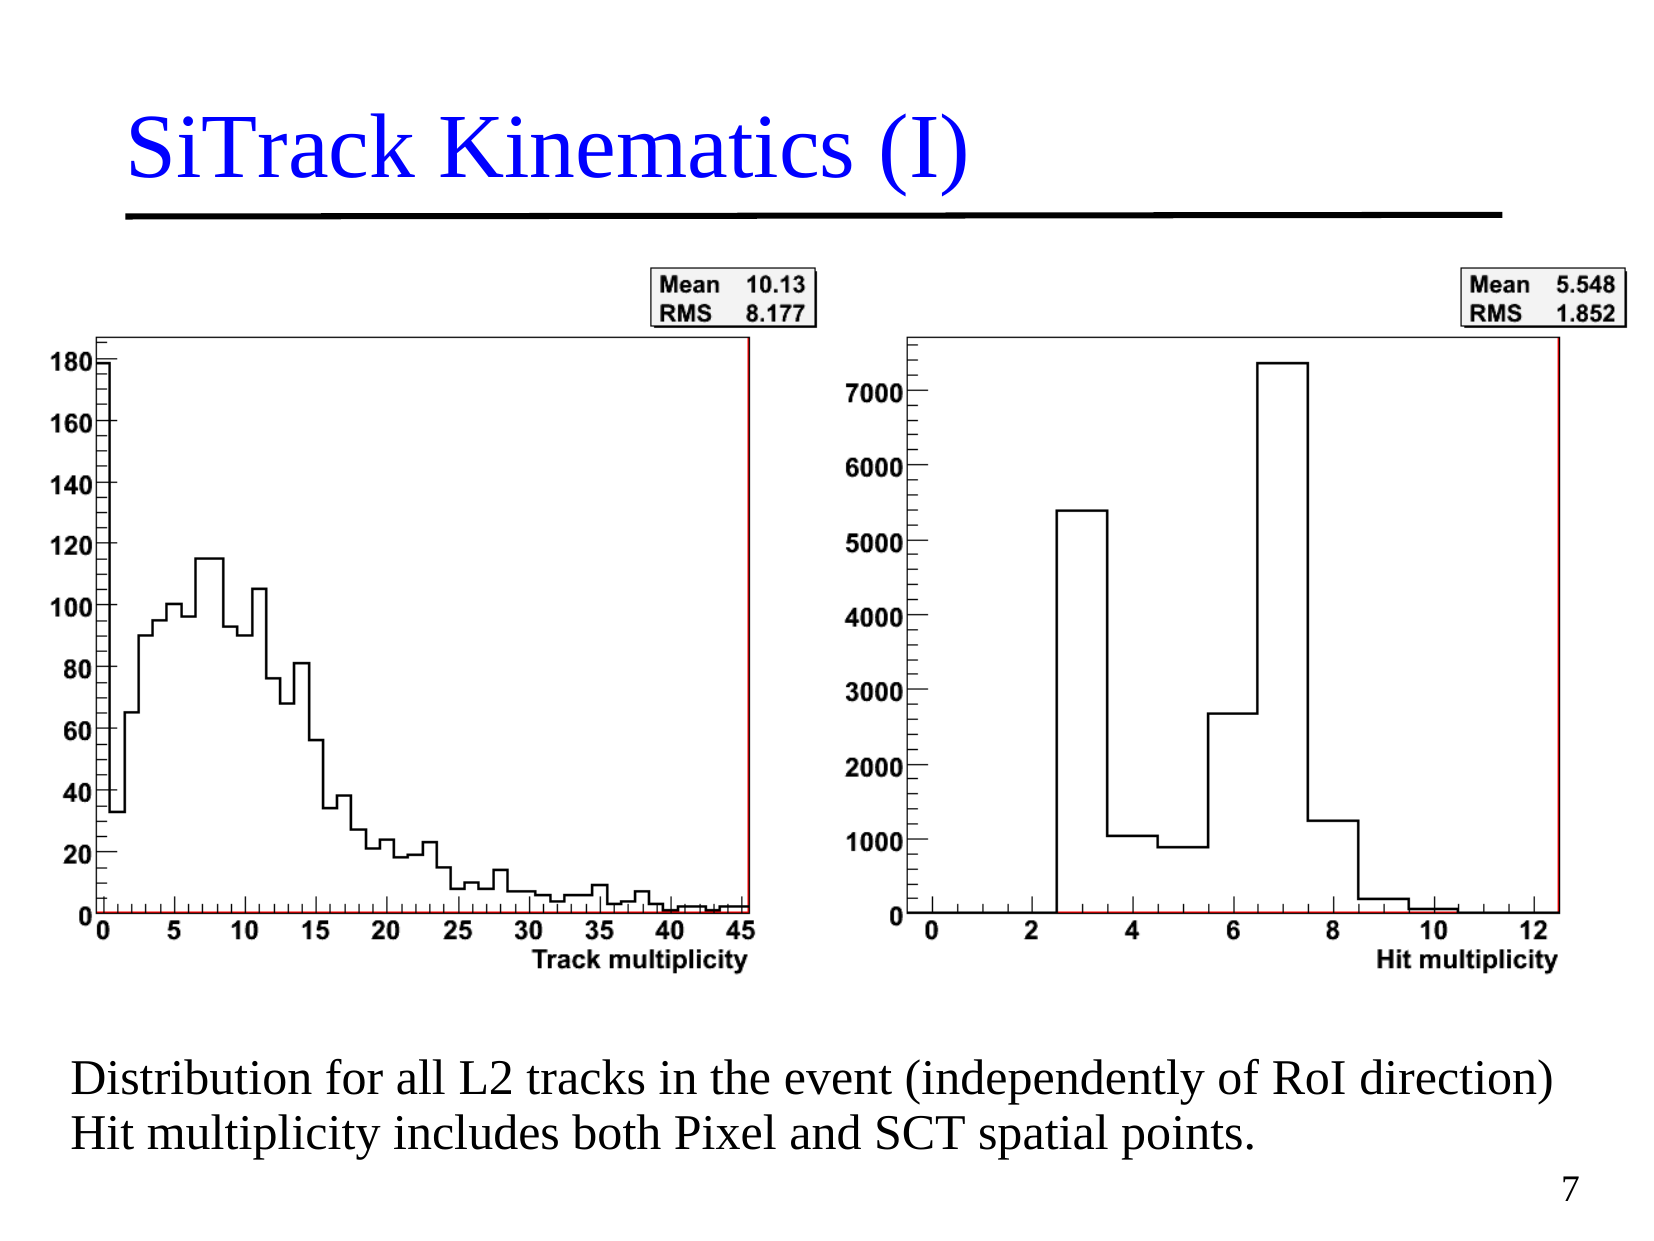

SiTrack Kinematics (I)
Distribution for all L2 tracks in the event (independently of RoI direction)
Hit multiplicity includes both Pixel and SCT spatial points.